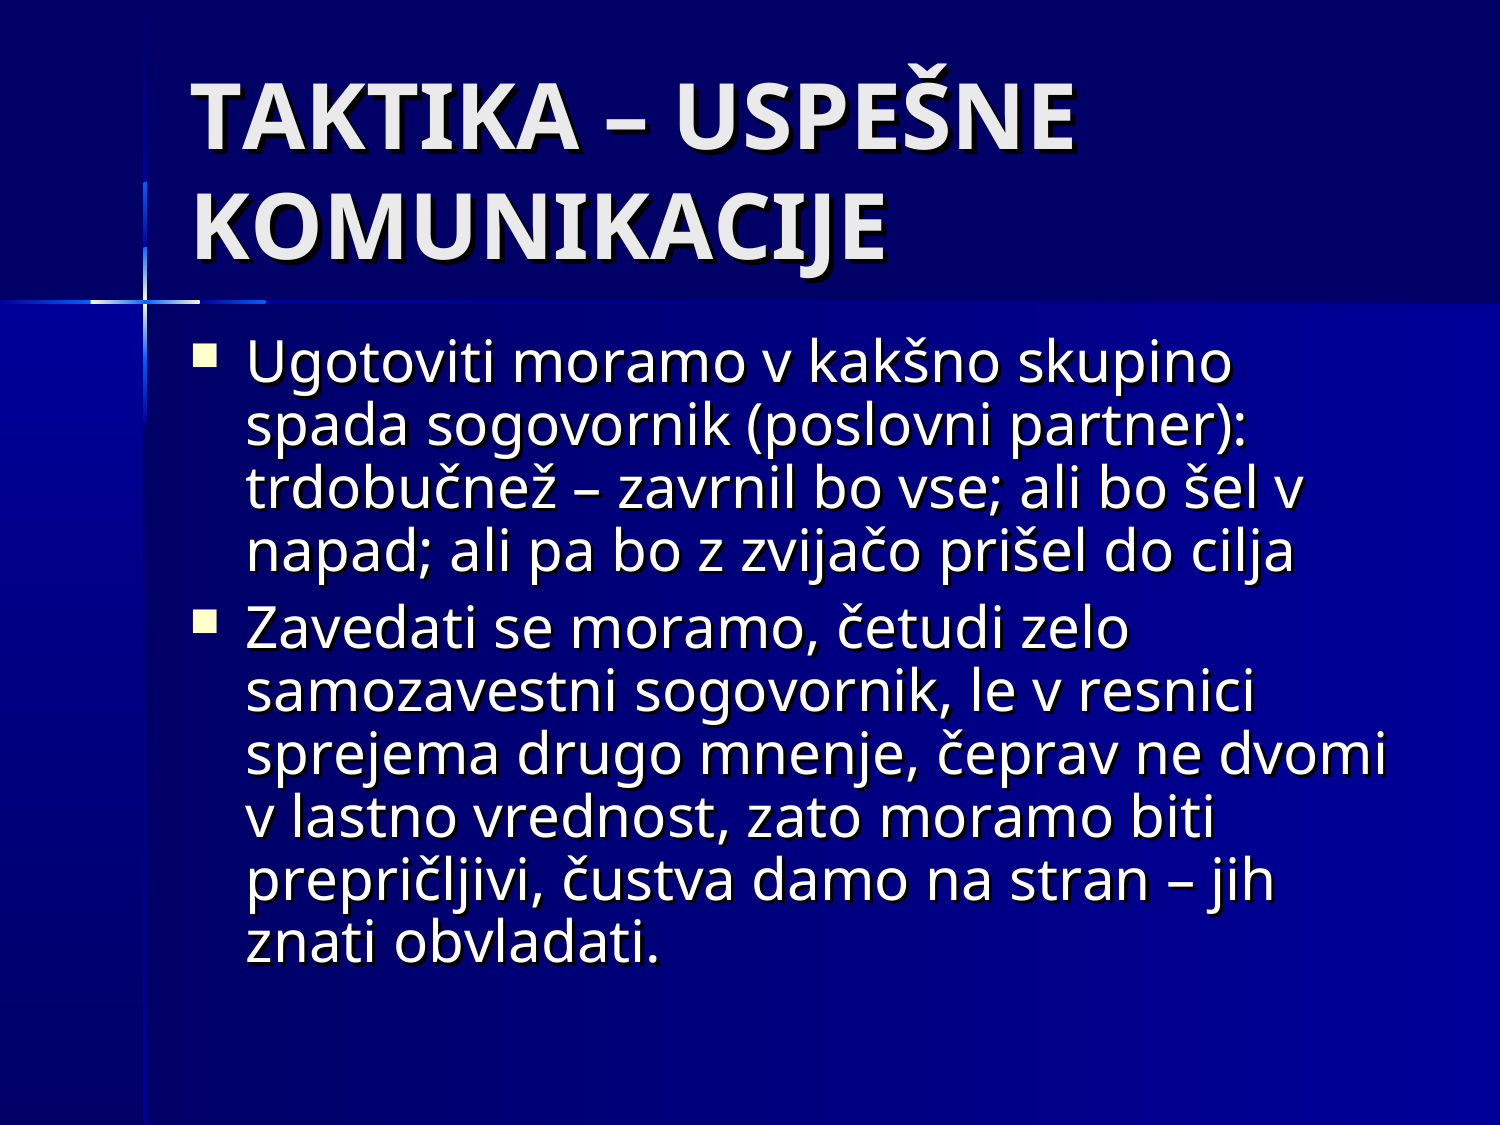

# TAKTIKA – USPEŠNE KOMUNIKACIJE
Ugotoviti moramo v kakšno skupino spada sogovornik (poslovni partner): trdobučnež – zavrnil bo vse; ali bo šel v napad; ali pa bo z zvijačo prišel do cilja
Zavedati se moramo, četudi zelo samozavestni sogovornik, le v resnici sprejema drugo mnenje, čeprav ne dvomi v lastno vrednost, zato moramo biti prepričljivi, čustva damo na stran – jih znati obvladati.